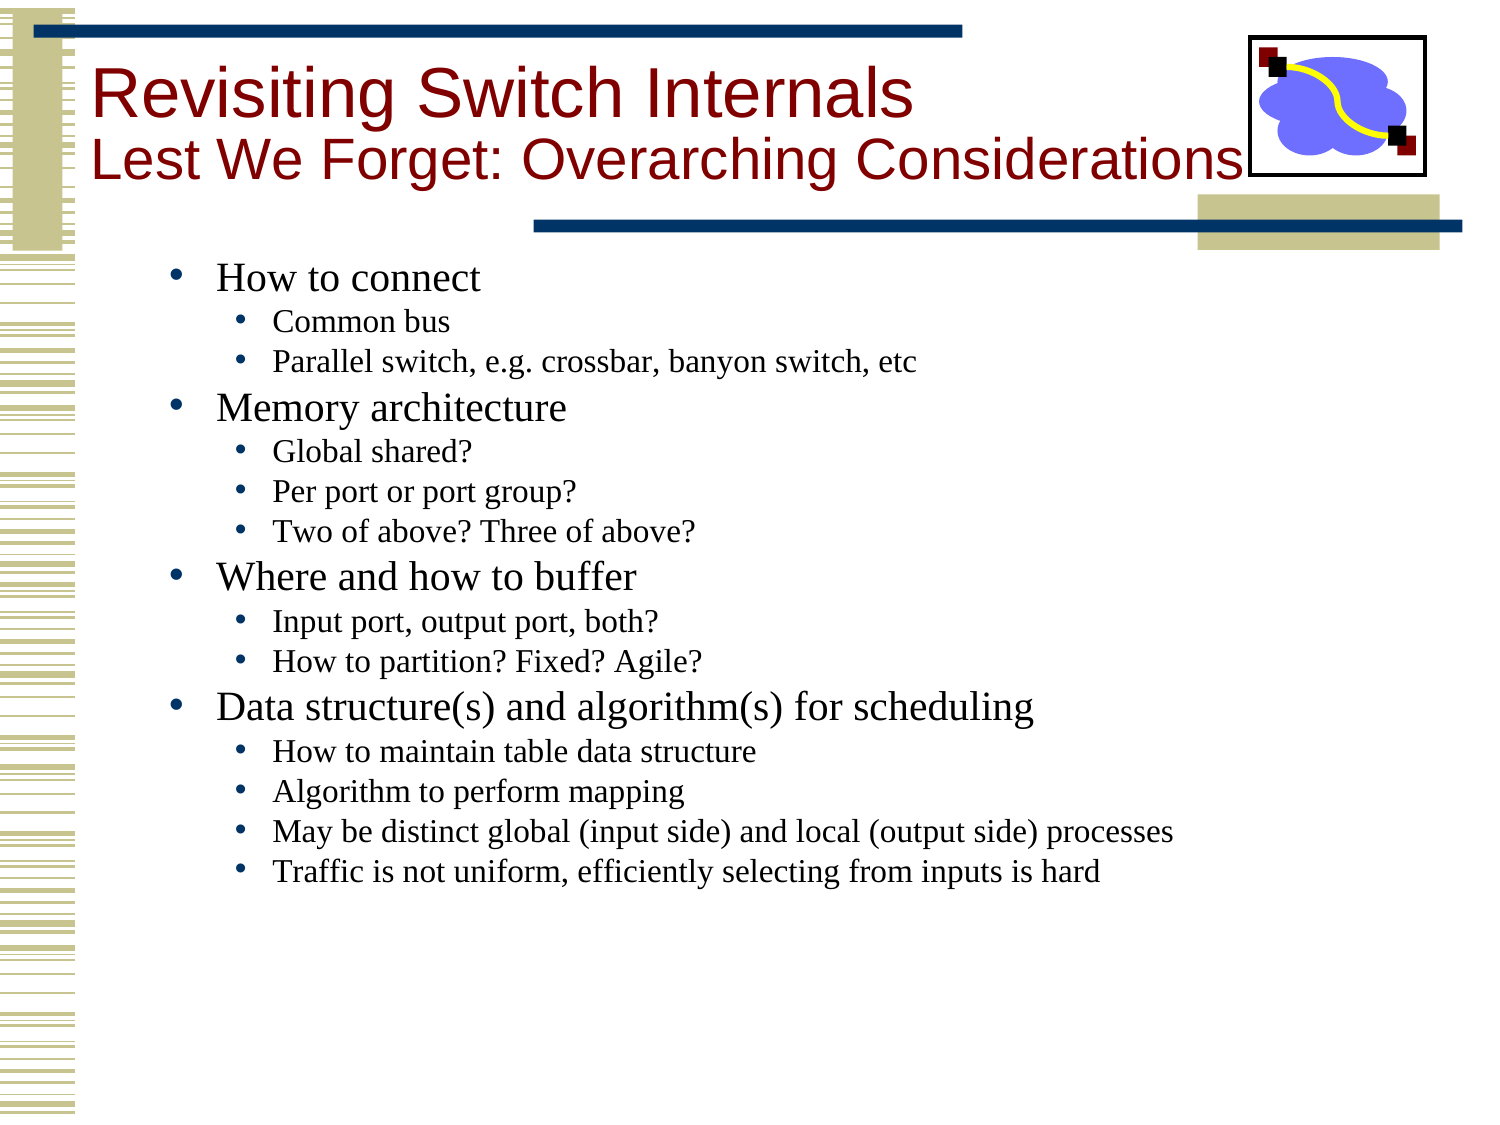

# Revisiting Switch Internals Lest We Forget: Overarching Considerations
How to connect
Common bus
Parallel switch, e.g. crossbar, banyon switch, etc
Memory architecture
Global shared?
Per port or port group?
Two of above? Three of above?
Where and how to buffer
Input port, output port, both?
How to partition? Fixed? Agile?
Data structure(s) and algorithm(s) for scheduling
How to maintain table data structure
Algorithm to perform mapping
May be distinct global (input side) and local (output side) processes
Traffic is not uniform, efficiently selecting from inputs is hard